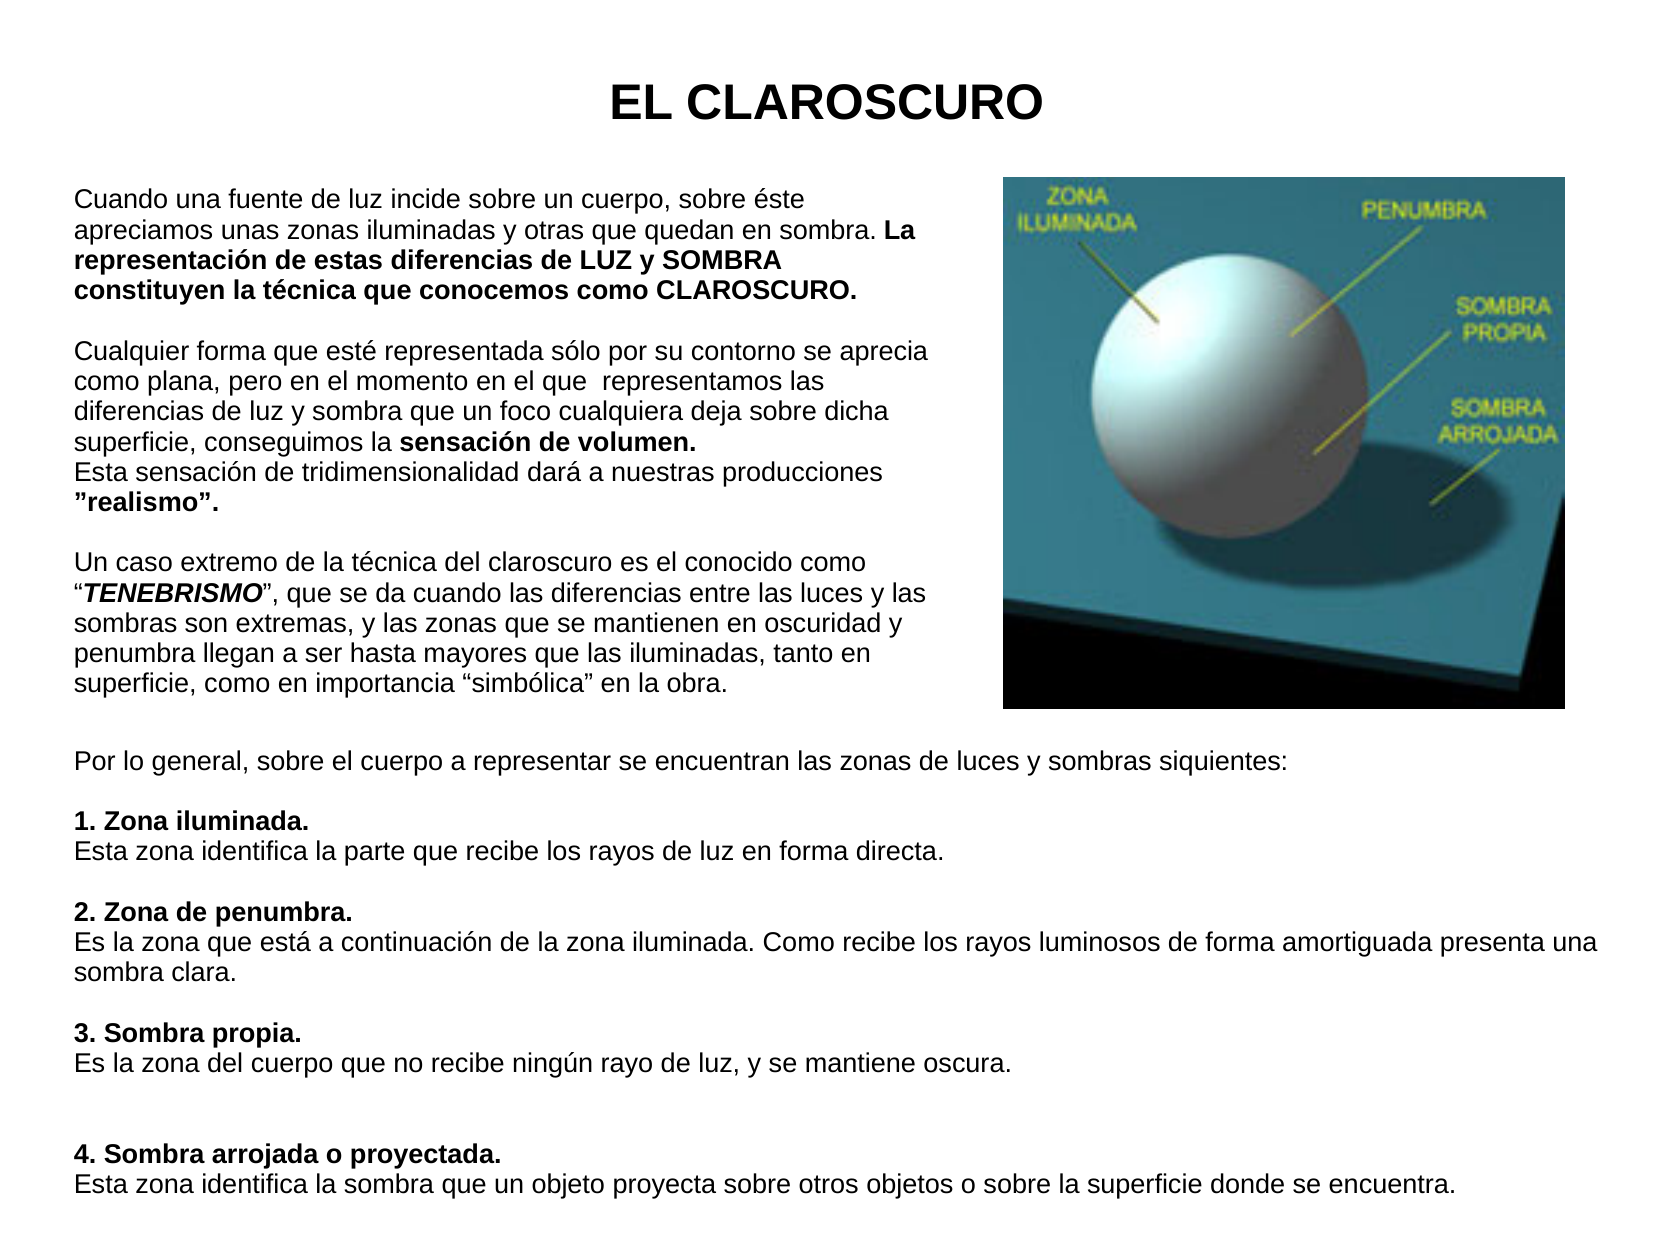

# EL CLAROSCURO
Cuando una fuente de luz incide sobre un cuerpo, sobre éste apreciamos unas zonas iluminadas y otras que quedan en sombra. La representación de estas diferencias de LUZ y SOMBRA constituyen la técnica que conocemos como CLAROSCURO.
Cualquier forma que esté representada sólo por su contorno se aprecia como plana, pero en el momento en el que representamos las diferencias de luz y sombra que un foco cualquiera deja sobre dicha superficie, conseguimos la sensación de volumen.
Esta sensación de tridimensionalidad dará a nuestras producciones ”realismo”.
Un caso extremo de la técnica del claroscuro es el conocido como “TENEBRISMO”, que se da cuando las diferencias entre las luces y las sombras son extremas, y las zonas que se mantienen en oscuridad y penumbra llegan a ser hasta mayores que las iluminadas, tanto en superficie, como en importancia “simbólica” en la obra.
Por lo general, sobre el cuerpo a representar se encuentran las zonas de luces y sombras siquientes:
1. Zona iluminada.
Esta zona identifica la parte que recibe los rayos de luz en forma directa.
2. Zona de penumbra.
Es la zona que está a continuación de la zona iluminada. Como recibe los rayos luminosos de forma amortiguada presenta una sombra clara.
3. Sombra propia.
Es la zona del cuerpo que no recibe ningún rayo de luz, y se mantiene oscura.
4. Sombra arrojada o proyectada.
Esta zona identifica la sombra que un objeto proyecta sobre otros objetos o sobre la superficie donde se encuentra.